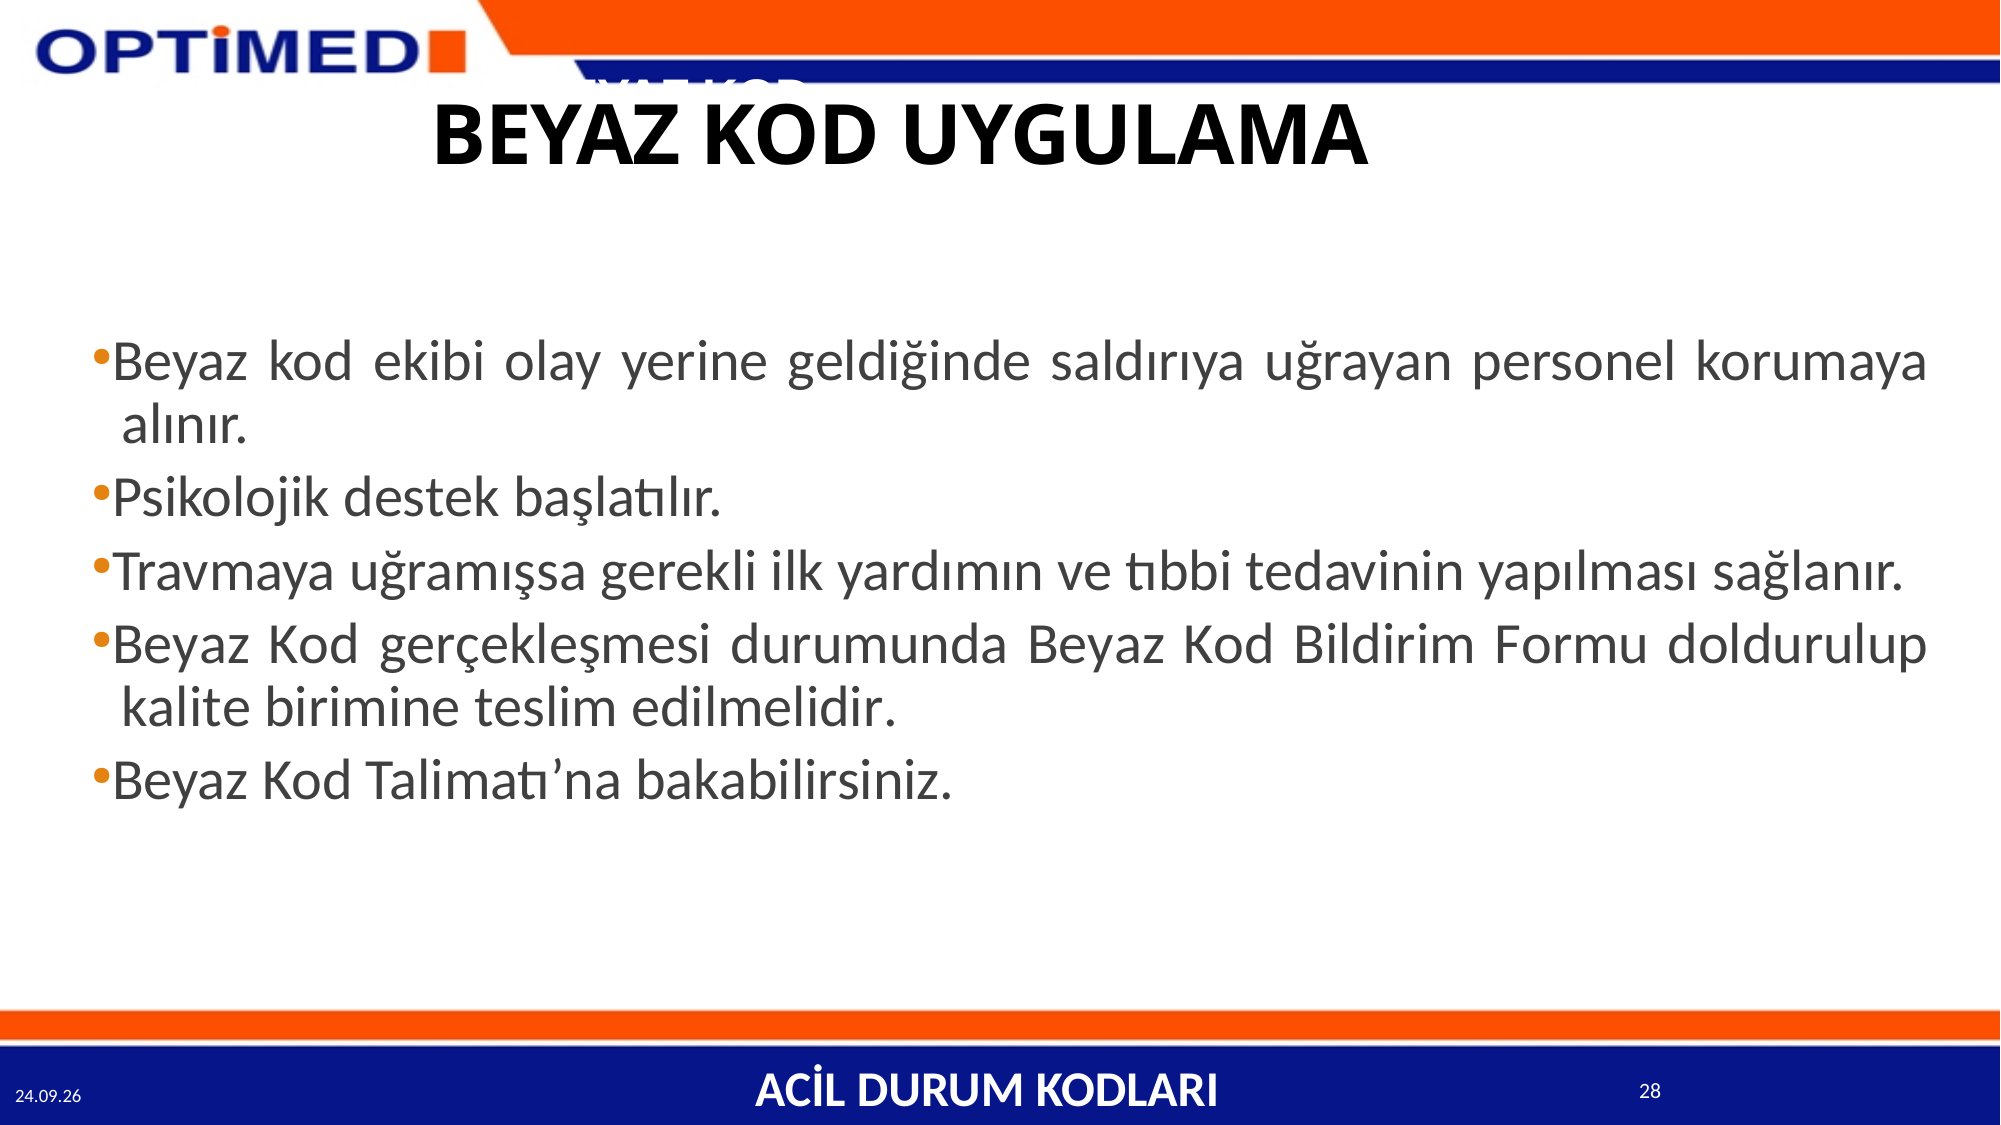

# BEYAZ KOD
BEYAZ KOD UYGULAMA
Beyaz kod ekibi olay yerine geldiğinde saldırıya uğrayan personel korumaya alınır.
Psikolojik destek başlatılır.
Travmaya uğramışsa gerekli ilk yardımın ve tıbbi tedavinin yapılması sağlanır.
Beyaz Kod gerçekleşmesi durumunda Beyaz Kod Bildirim Formu doldurulup kalite birimine teslim edilmelidir.
Beyaz Kod Talimatı’na bakabilirsiniz.
ACİL DURUM KODLARI